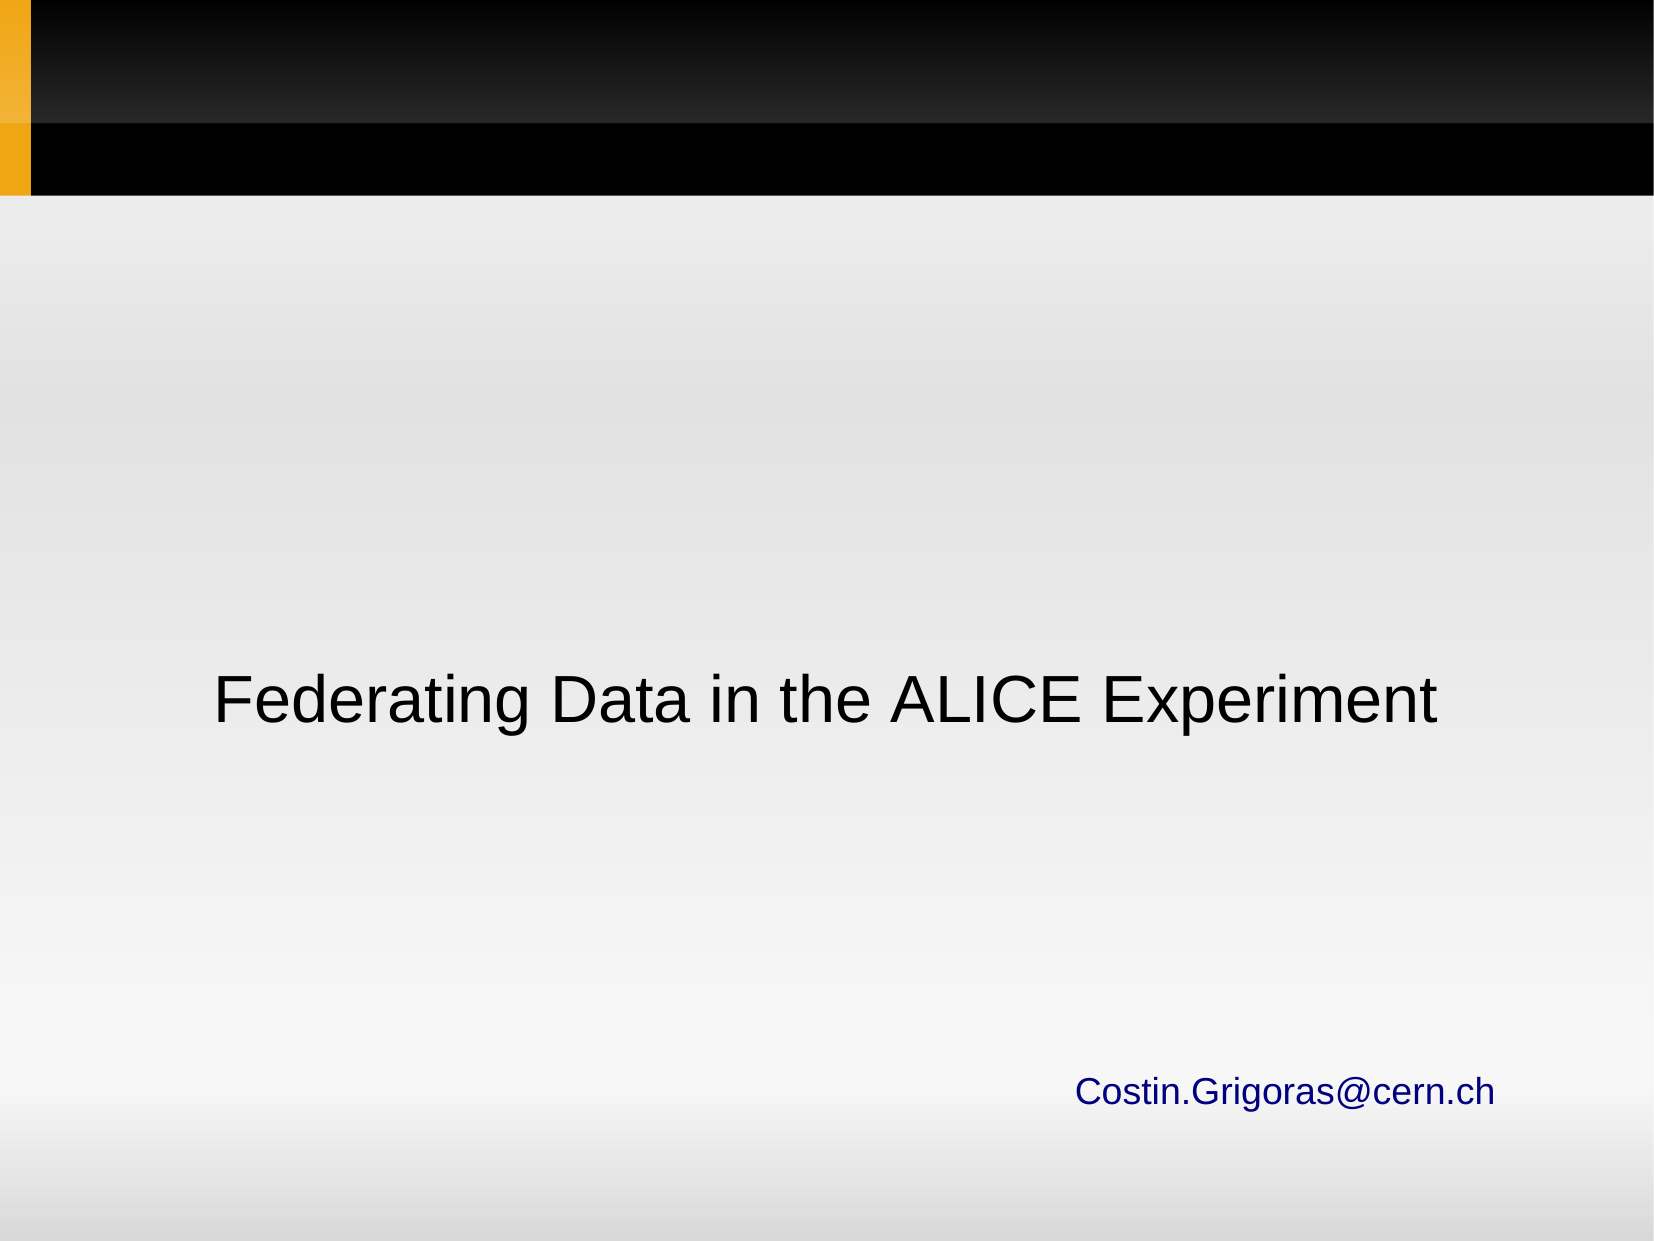

#
Federating Data in the ALICE Experiment
Costin.Grigoras@cern.ch